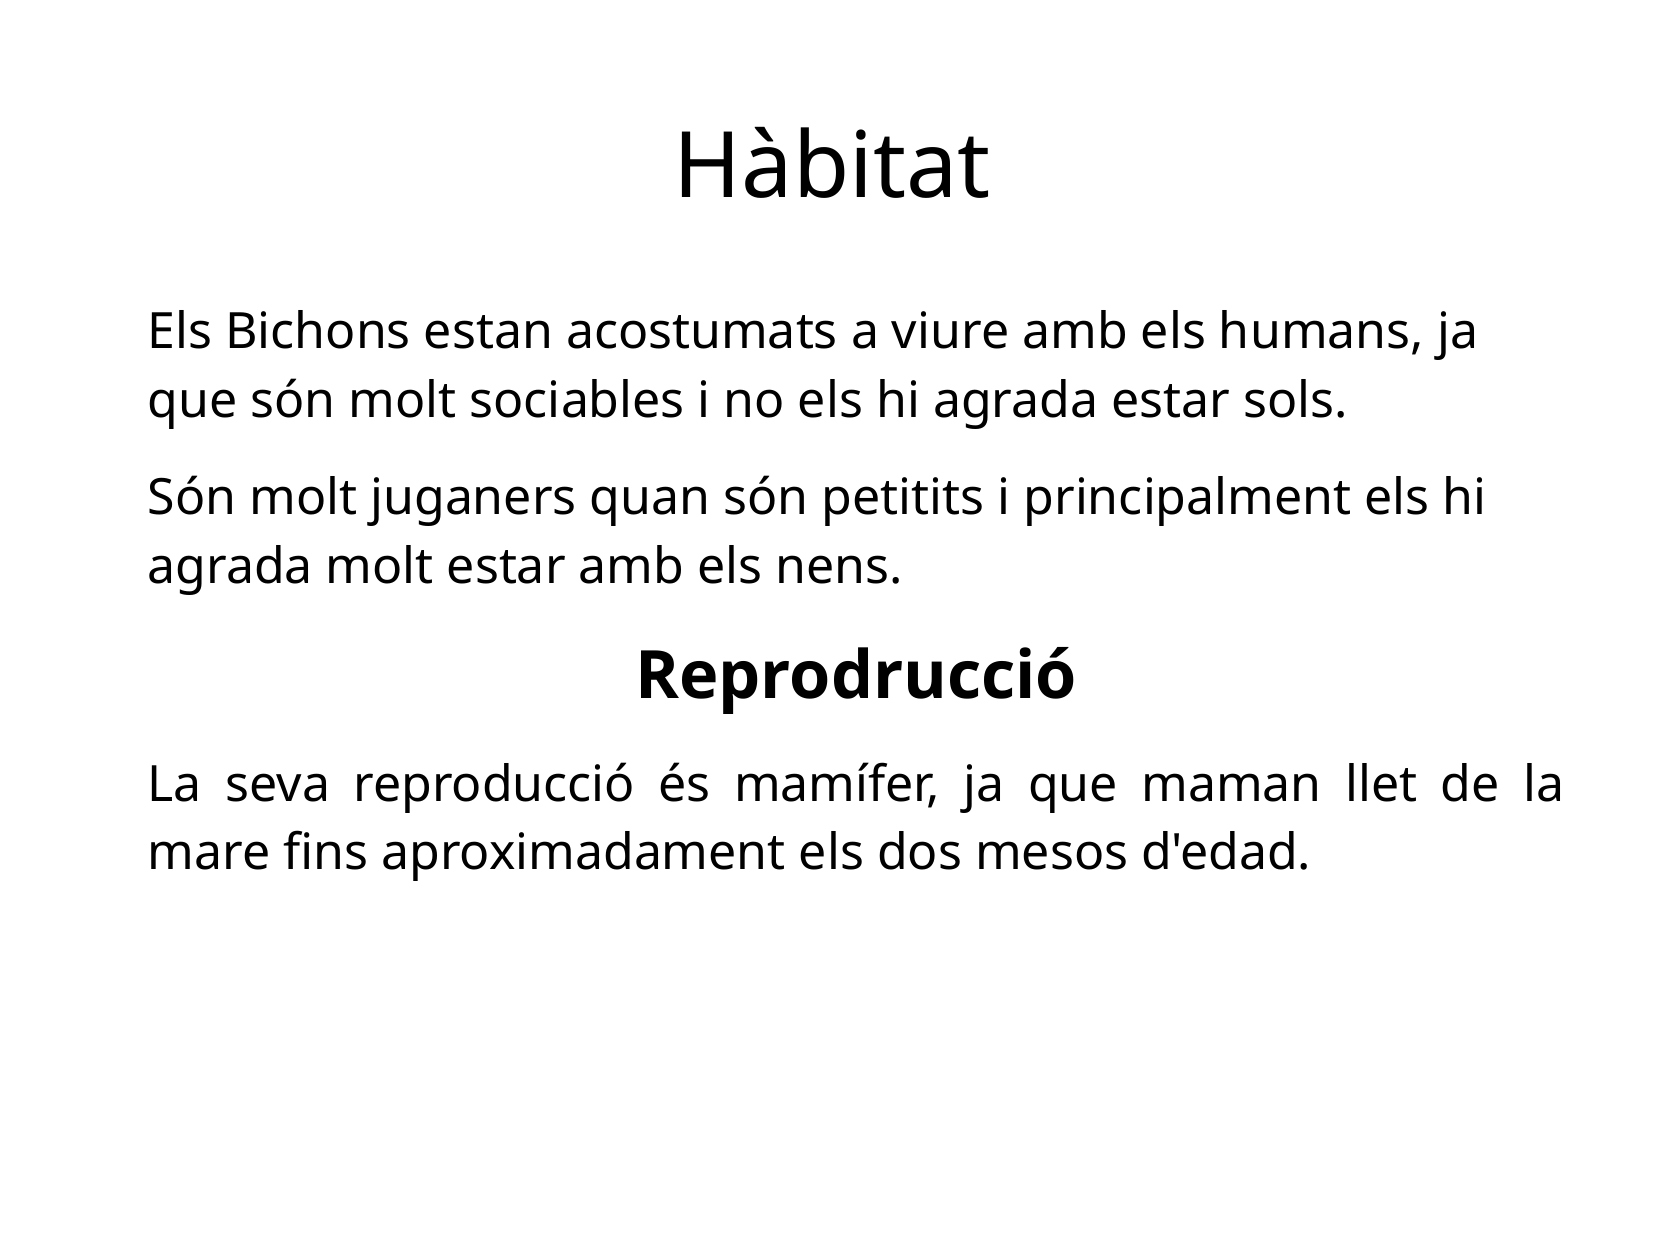

# Hàbitat
Els Bichons estan acostumats a viure amb els humans, ja que són molt sociables i no els hi agrada estar sols.
Són molt juganers quan són petitits i principalment els hi agrada molt estar amb els nens.
Reprodrucció
La seva reproducció és mamífer, ja que maman llet de la mare fins aproximadament els dos mesos d'edad.